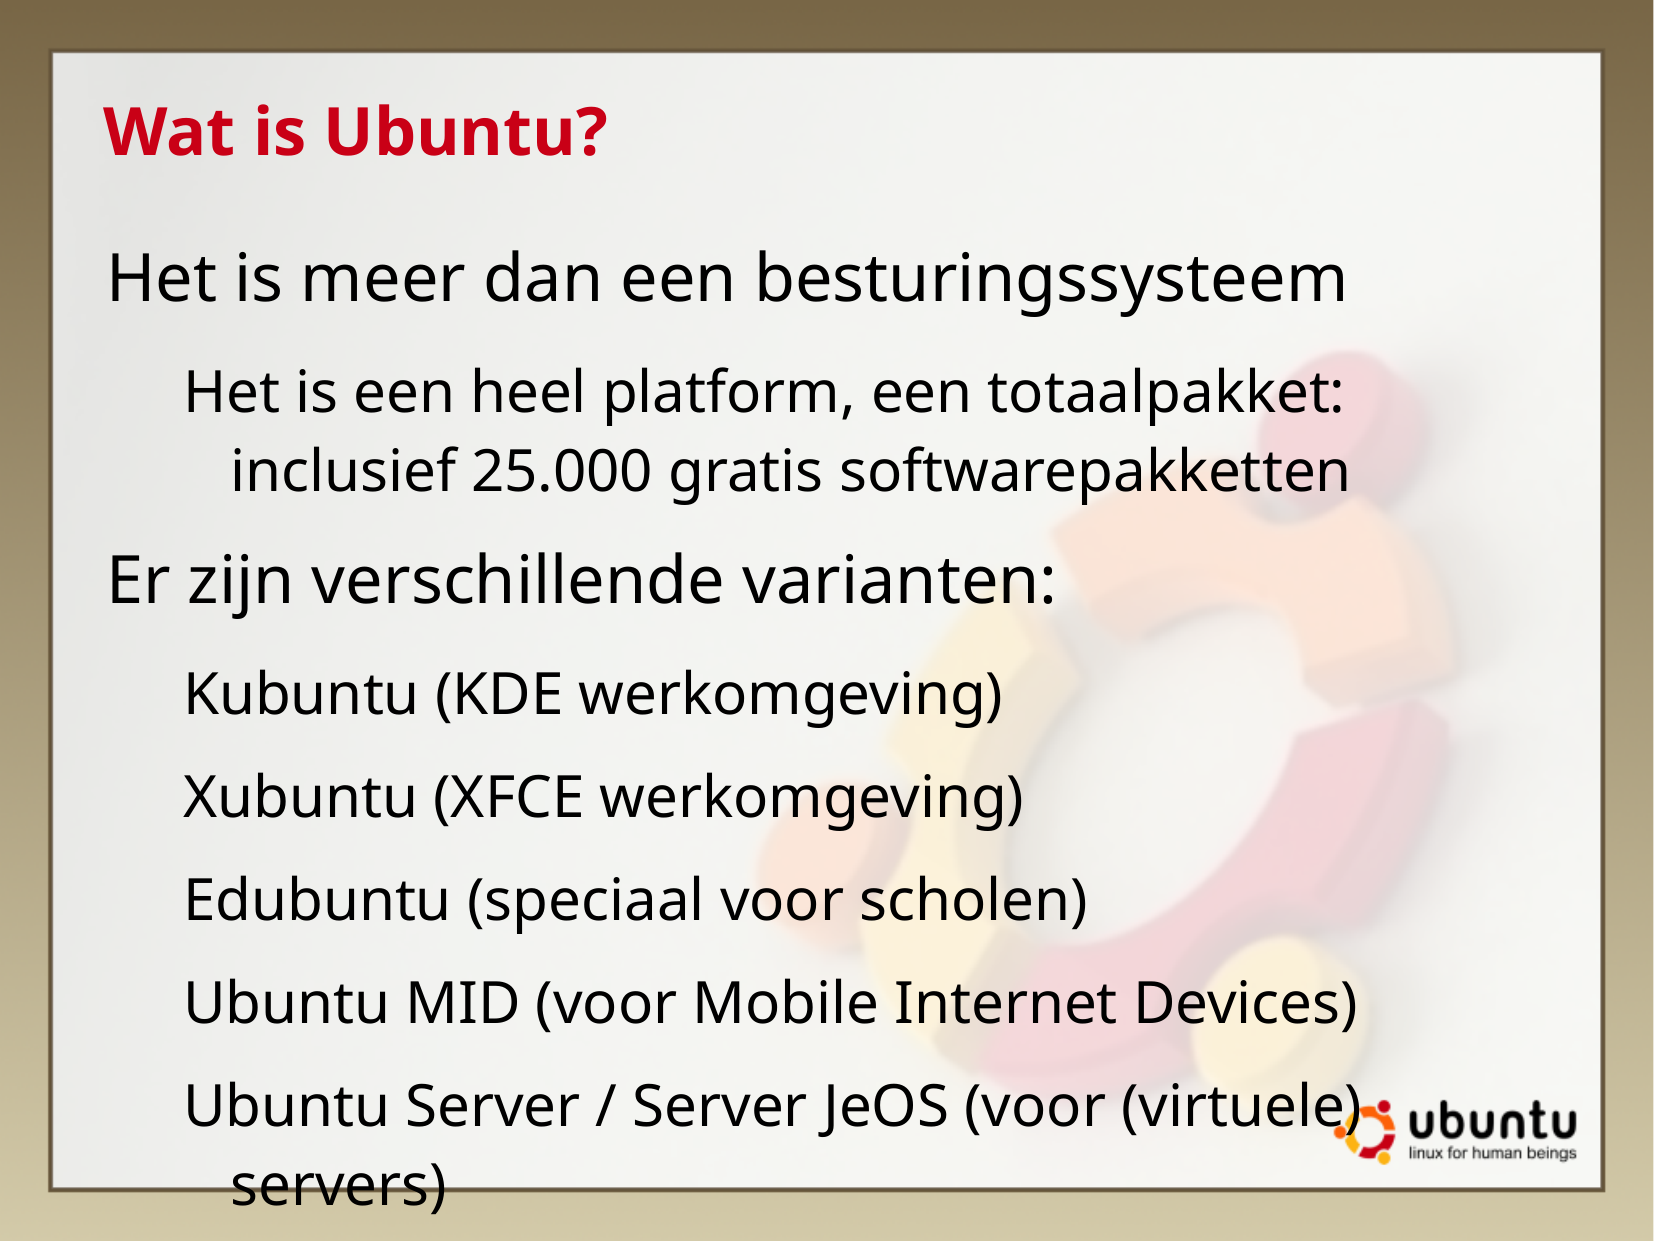

Wat is Ubuntu?
# Het is meer dan een besturingssysteem
Het is een heel platform, een totaalpakket: inclusief 25.000 gratis softwarepakketten
Er zijn verschillende varianten:
Kubuntu (KDE werkomgeving)
Xubuntu (XFCE werkomgeving)
Edubuntu (speciaal voor scholen)
Ubuntu MID (voor Mobile Internet Devices)
Ubuntu Server / Server JeOS (voor (virtuele) servers)